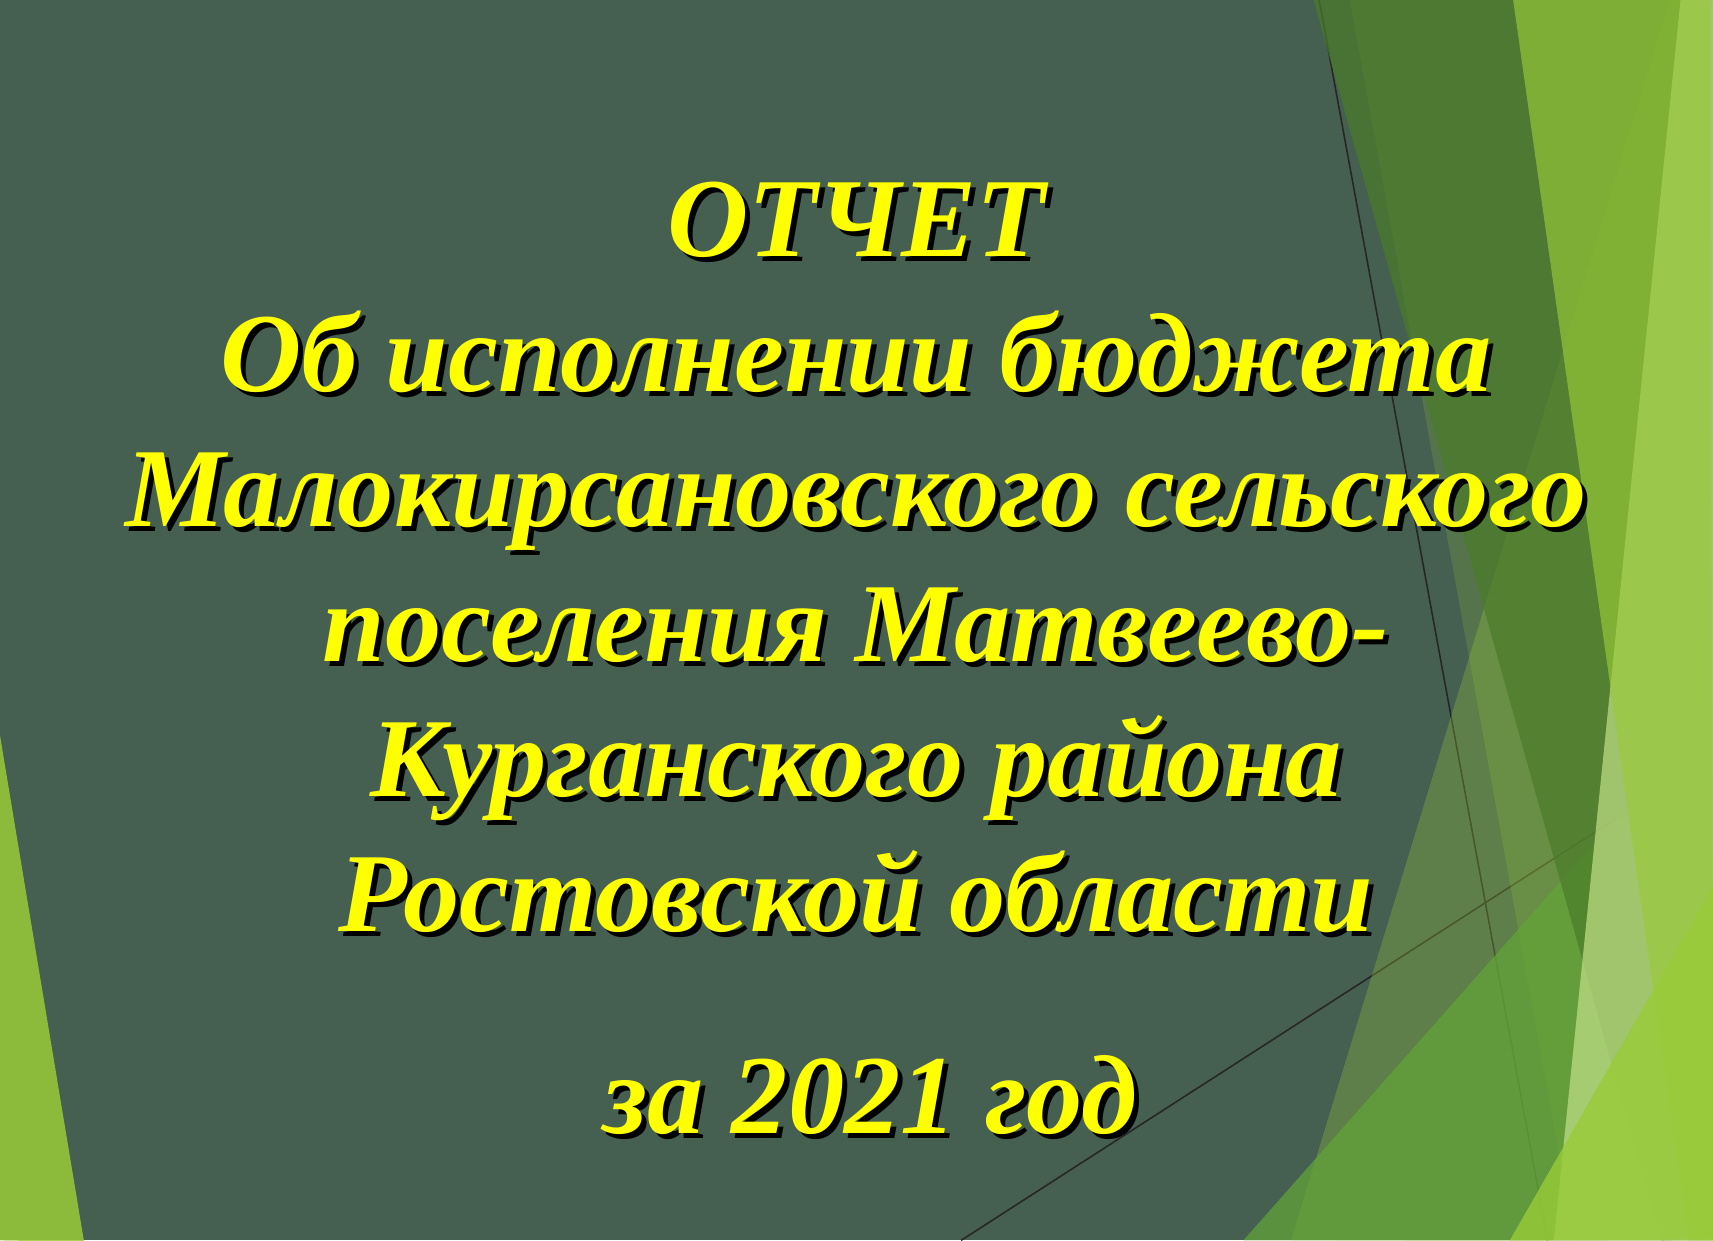

ОТЧЕТ
Об исполнении бюджета Малокирсановского сельского поселения Матвеево-Курганского района
Ростовской области
 за 2021 год